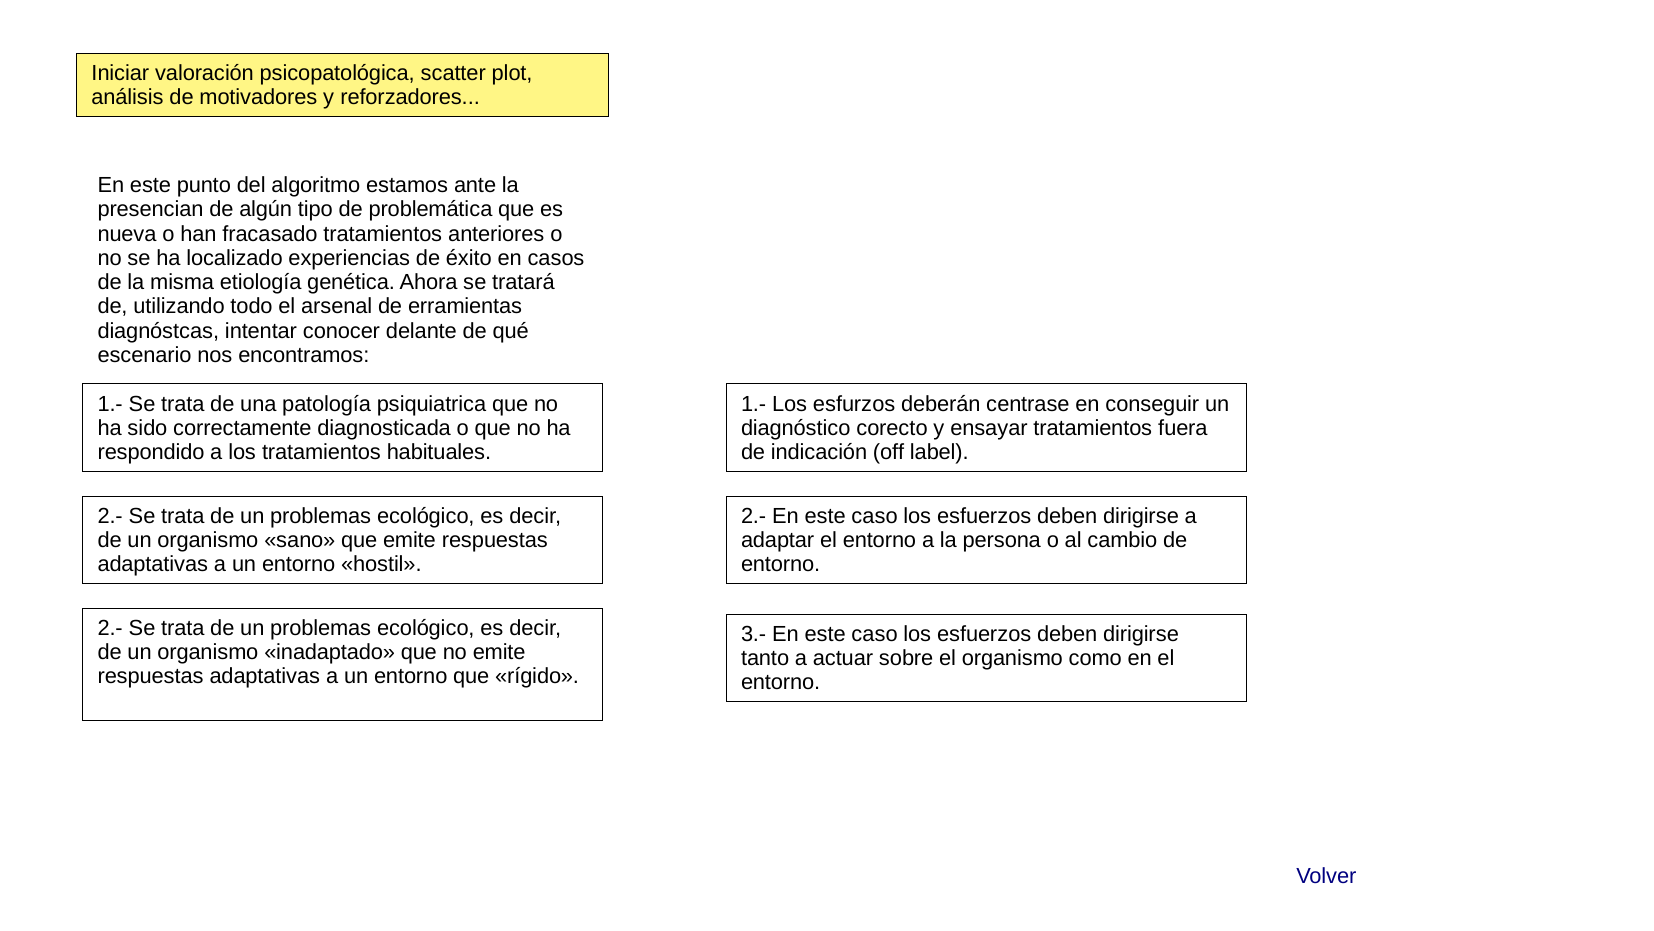

Iniciar valoración psicopatológica, scatter plot, análisis de motivadores y reforzadores...
En este punto del algoritmo estamos ante la presencian de algún tipo de problemática que es nueva o han fracasado tratamientos anteriores o no se ha localizado experiencias de éxito en casos de la misma etiología genética. Ahora se tratará de, utilizando todo el arsenal de erramientas diagnóstcas, intentar conocer delante de qué escenario nos encontramos:
1.- Se trata de una patología psiquiatrica que no ha sido correctamente diagnosticada o que no ha respondido a los tratamientos habituales.
1.- Los esfurzos deberán centrase en conseguir un diagnóstico corecto y ensayar tratamientos fuera de indicación (off label).
2.- Se trata de un problemas ecológico, es decir, de un organismo «sano» que emite respuestas adaptativas a un entorno «hostil».
2.- En este caso los esfuerzos deben dirigirse a adaptar el entorno a la persona o al cambio de entorno.
2.- Se trata de un problemas ecológico, es decir, de un organismo «inadaptado» que no emite respuestas adaptativas a un entorno que «rígido».
3.- En este caso los esfuerzos deben dirigirse tanto a actuar sobre el organismo como en el entorno.
Volver